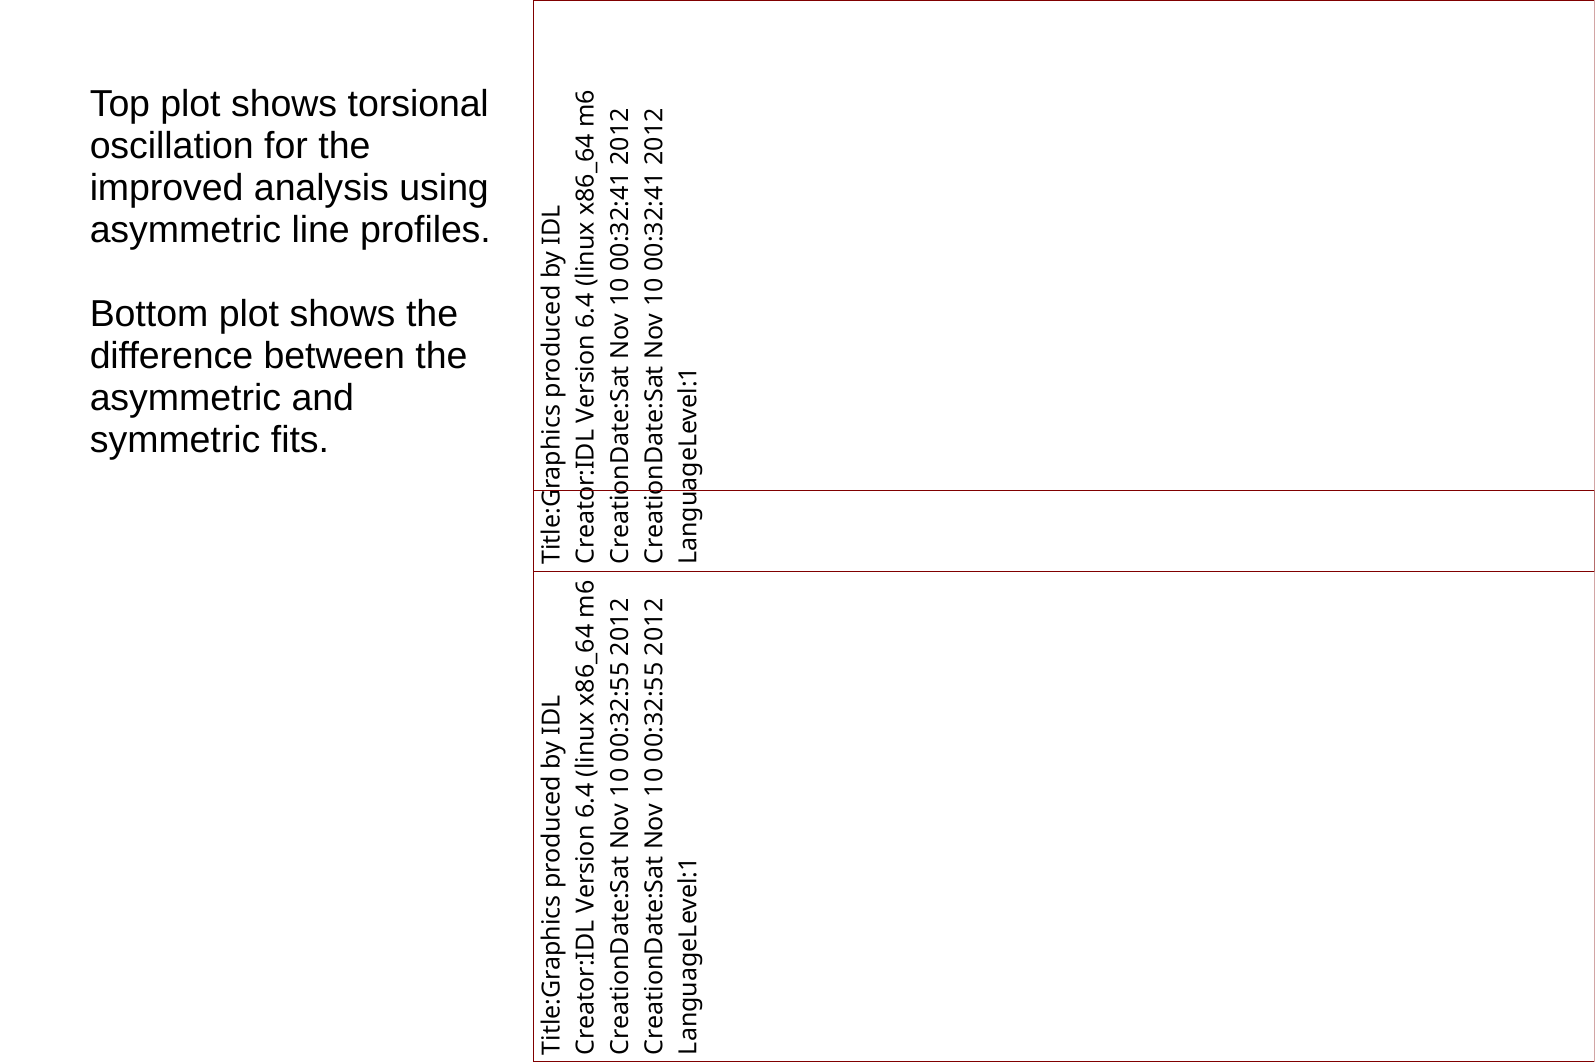

Top plot shows torsional oscillation for the improved analysis using asymmetric line profiles.
Bottom plot shows the difference between the asymmetric and symmetric fits.